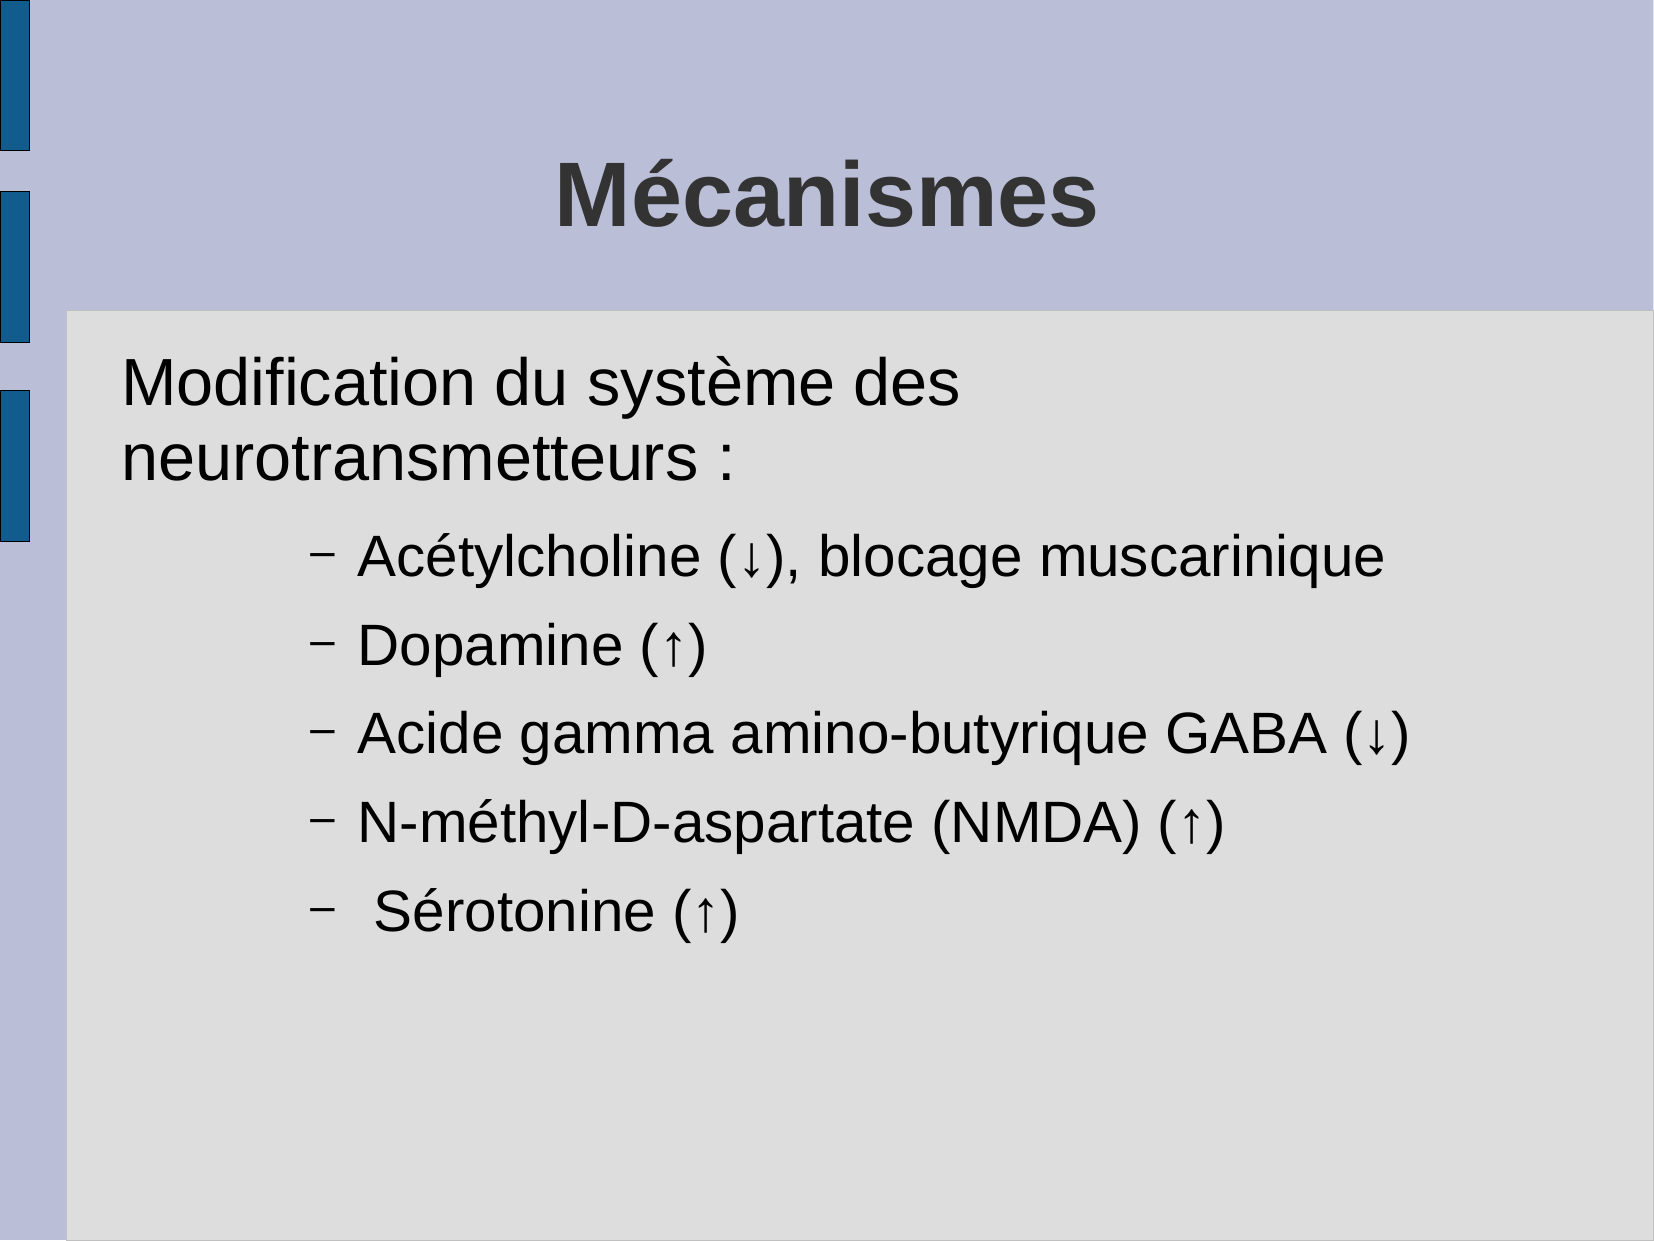

# Mécanismes
Modification du système des neurotransmetteurs :
Acétylcholine (↓), blocage muscarinique
Dopamine (↑)
Acide gamma amino-butyrique GABA (↓)
N-méthyl-D-aspartate (NMDA) (↑)
 Sérotonine (↑)